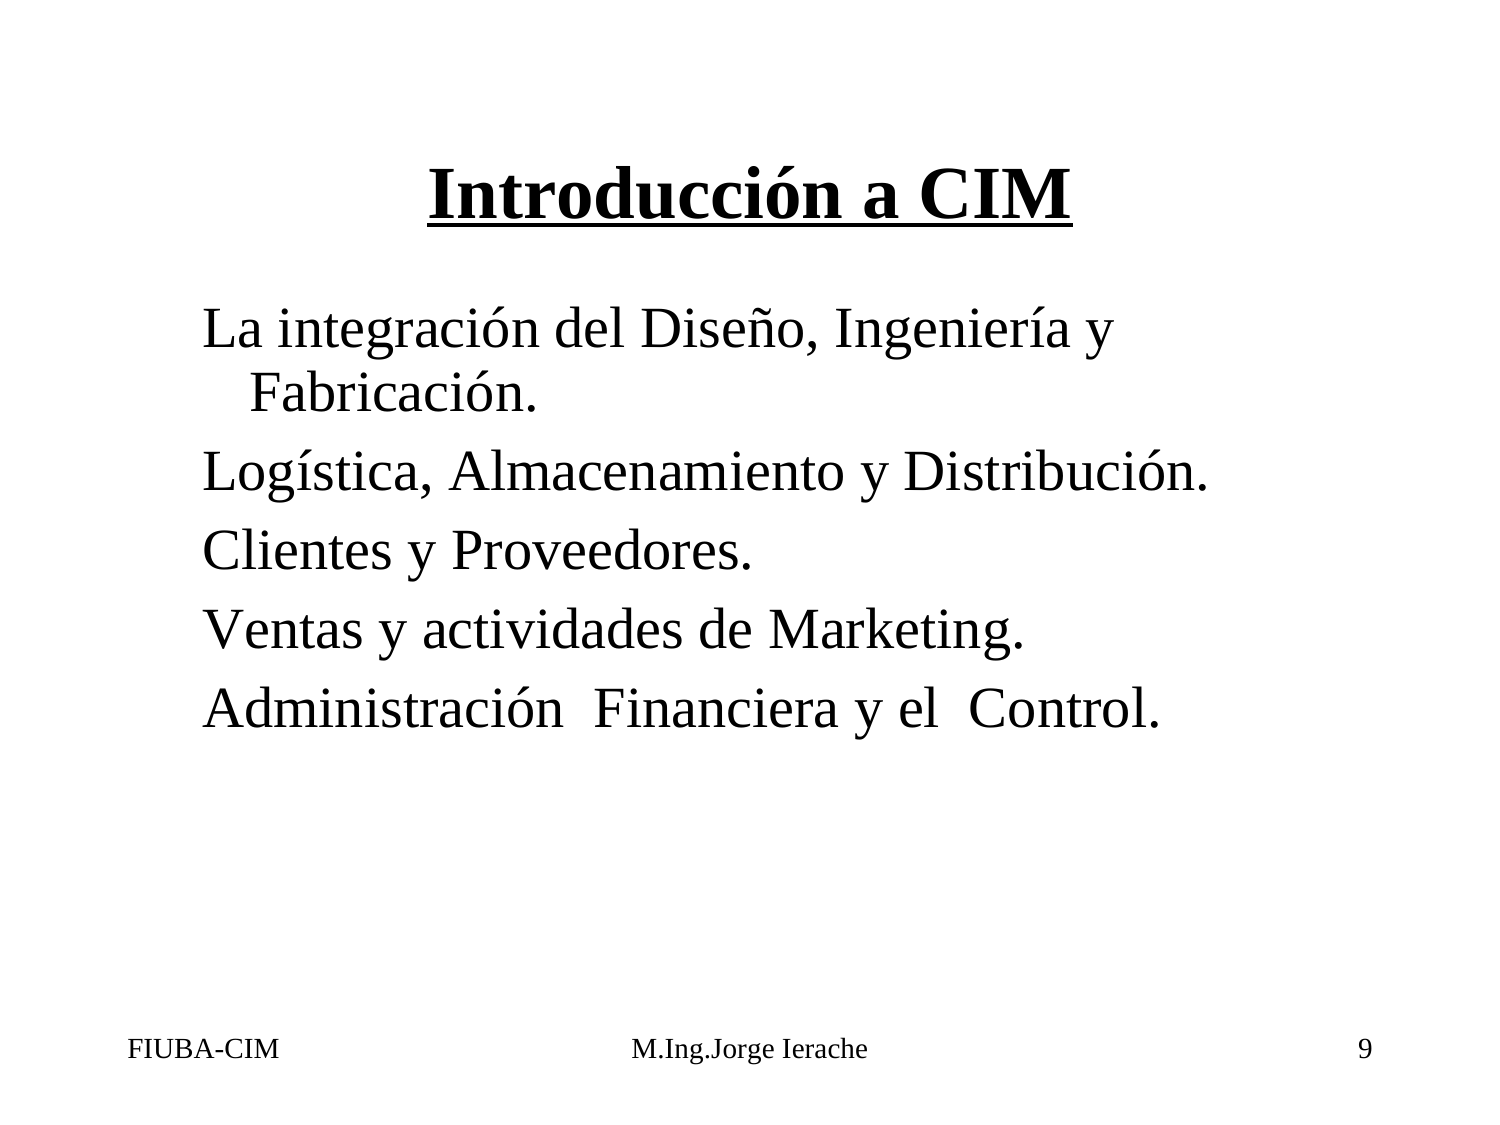

# Introducción a CIM
La integración del Diseño, Ingeniería y Fabricación.
Logística, Almacenamiento y Distribución.
Clientes y Proveedores.
Ventas y actividades de Marketing.
Administración Financiera y el Control.
FIUBA-CIM
M.Ing.Jorge Ierache
9